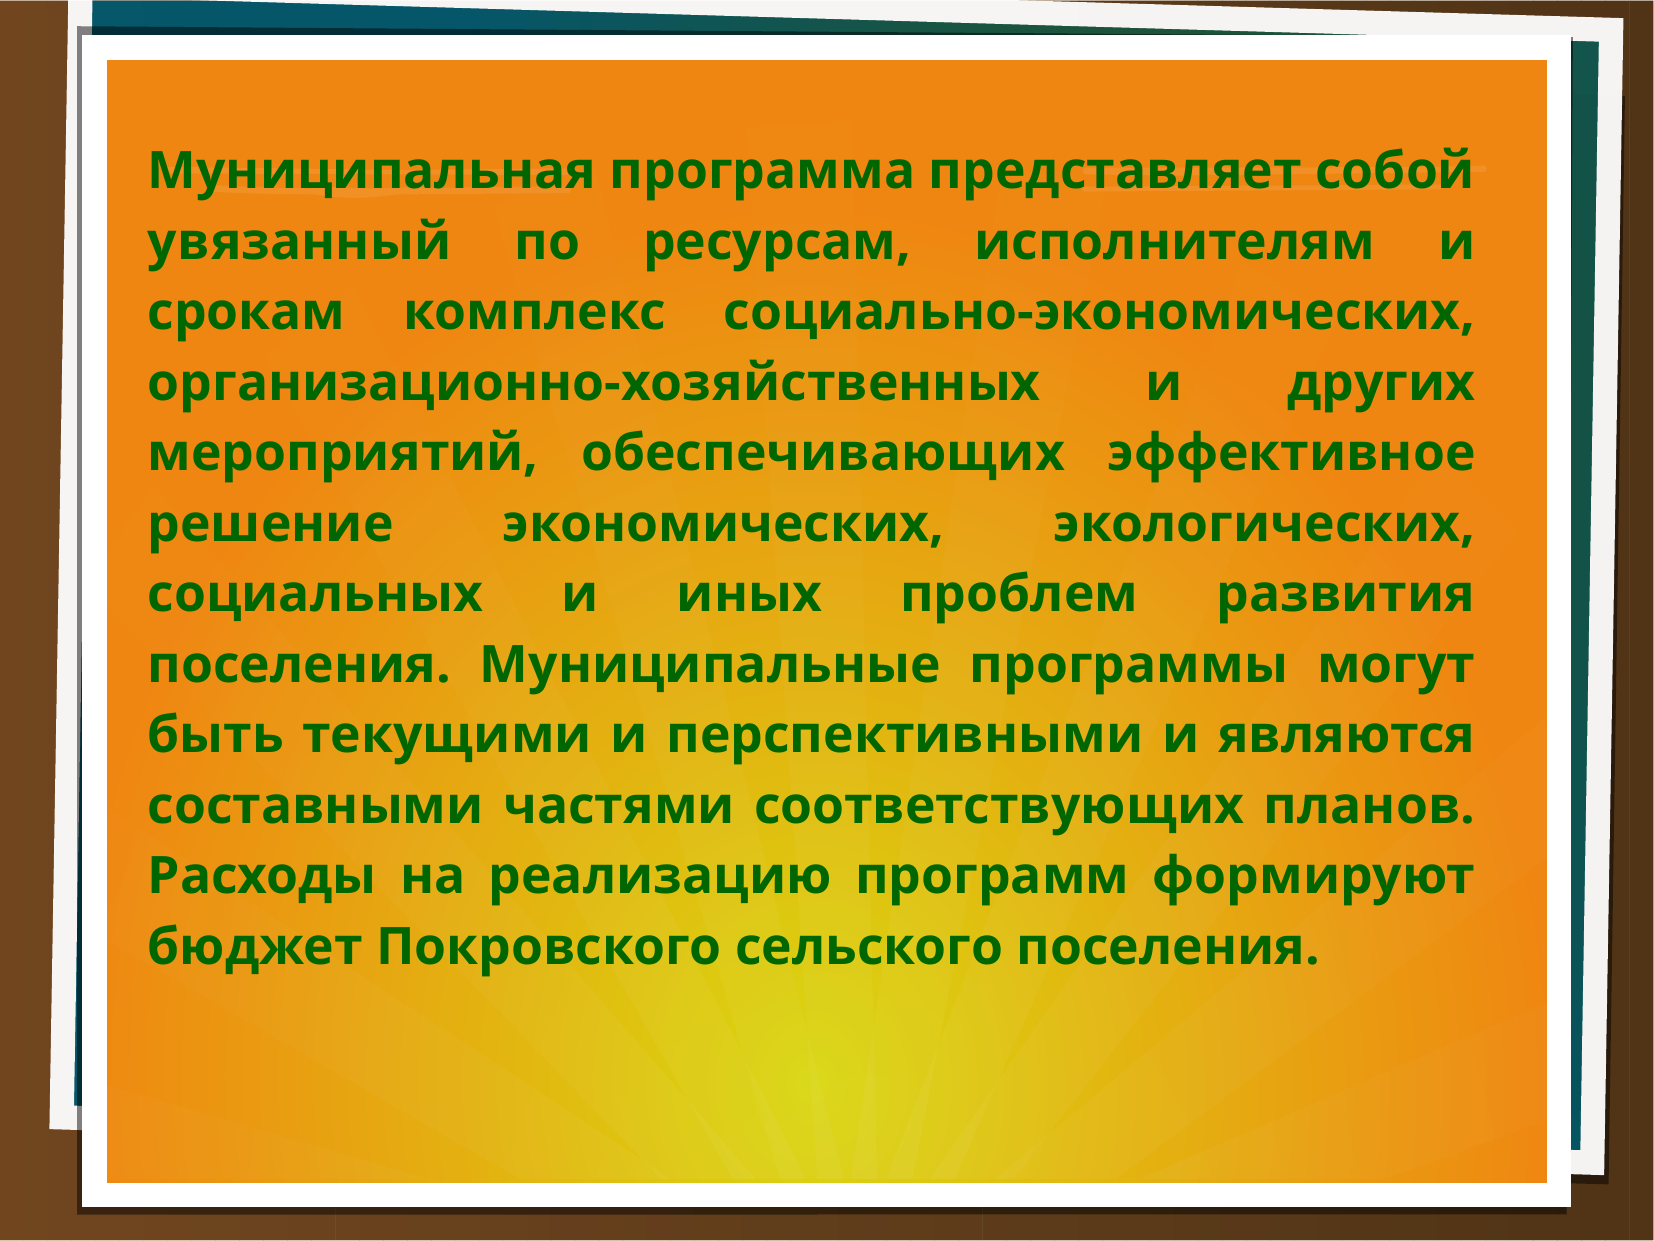

# Муниципальная программа представляет собой увязанный по ресурсам, исполнителям и срокам комплекс социально-экономических, организационно-хозяйственных и других мероприятий, обеспечивающих эффективное решение экономических, экологических, социальных и иных проблем развития поселения. Муниципальные программы могут быть текущими и перспективными и являются составными частями соответствующих планов. Расходы на реализацию программ формируют бюджет Покровского сельского поселения.